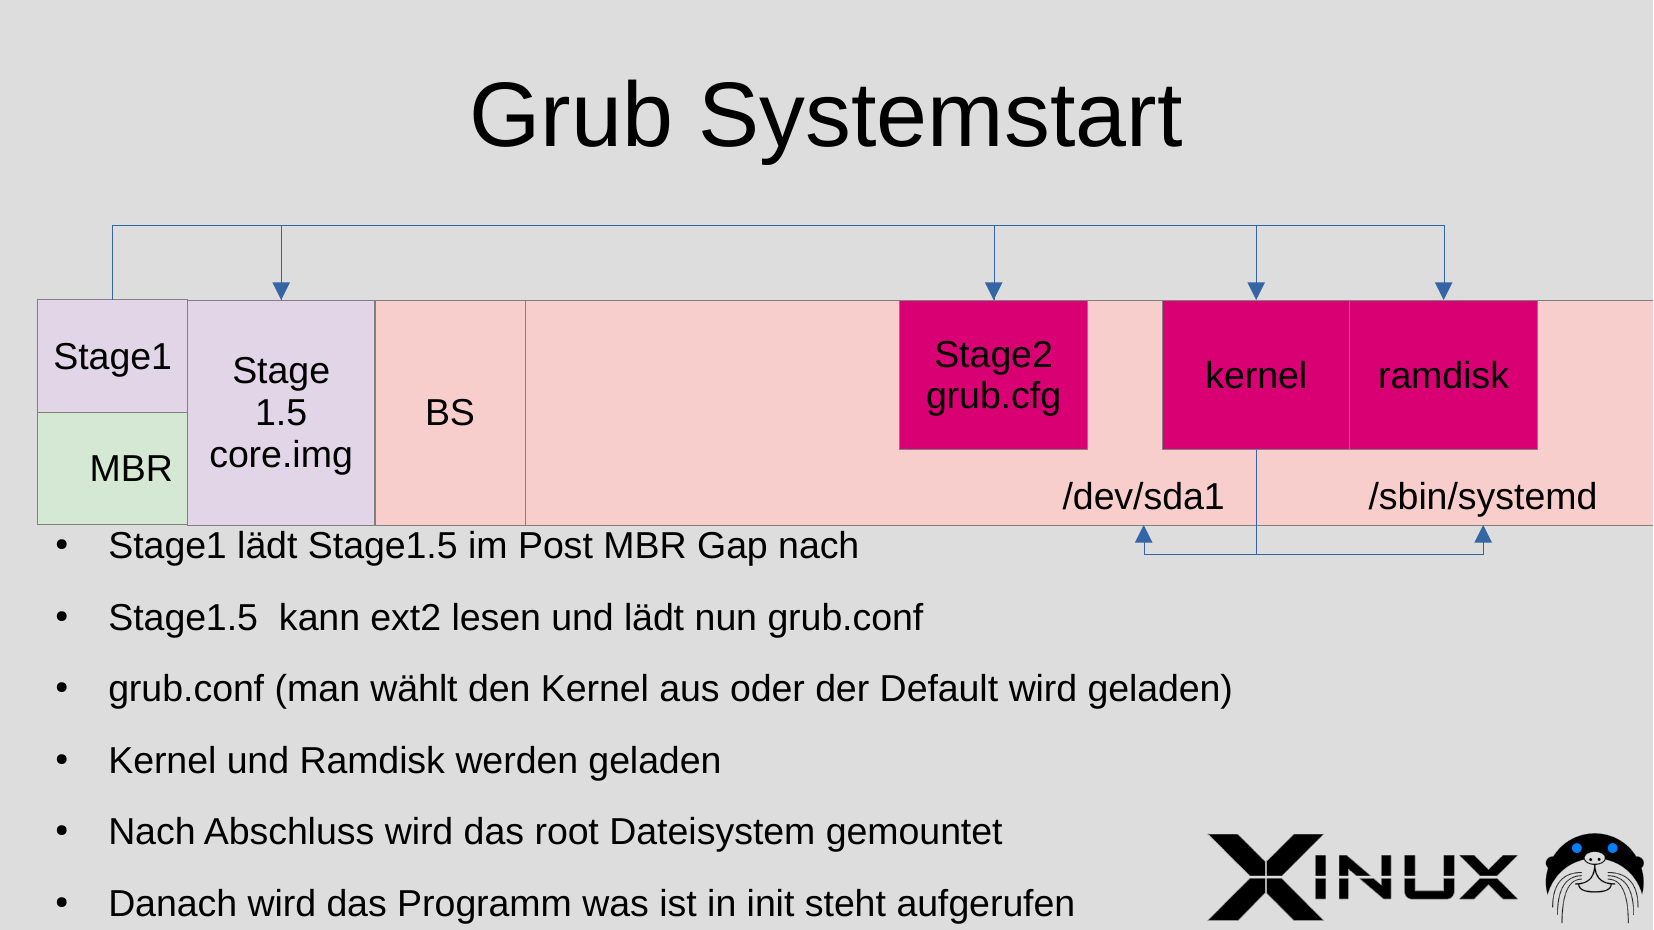

# Grub Systemstart
Stage1
Stage 1.5
core.img
BS
/dev/sda1
Stage2
grub.cfg
kernel
ramdisk
MBR
/sbin/systemd
Stage1 lädt Stage1.5 im Post MBR Gap nach
Stage1.5 kann ext2 lesen und lädt nun grub.conf
grub.conf (man wählt den Kernel aus oder der Default wird geladen)
Kernel und Ramdisk werden geladen
Nach Abschluss wird das root Dateisystem gemountet
Danach wird das Programm was ist in init steht aufgerufen